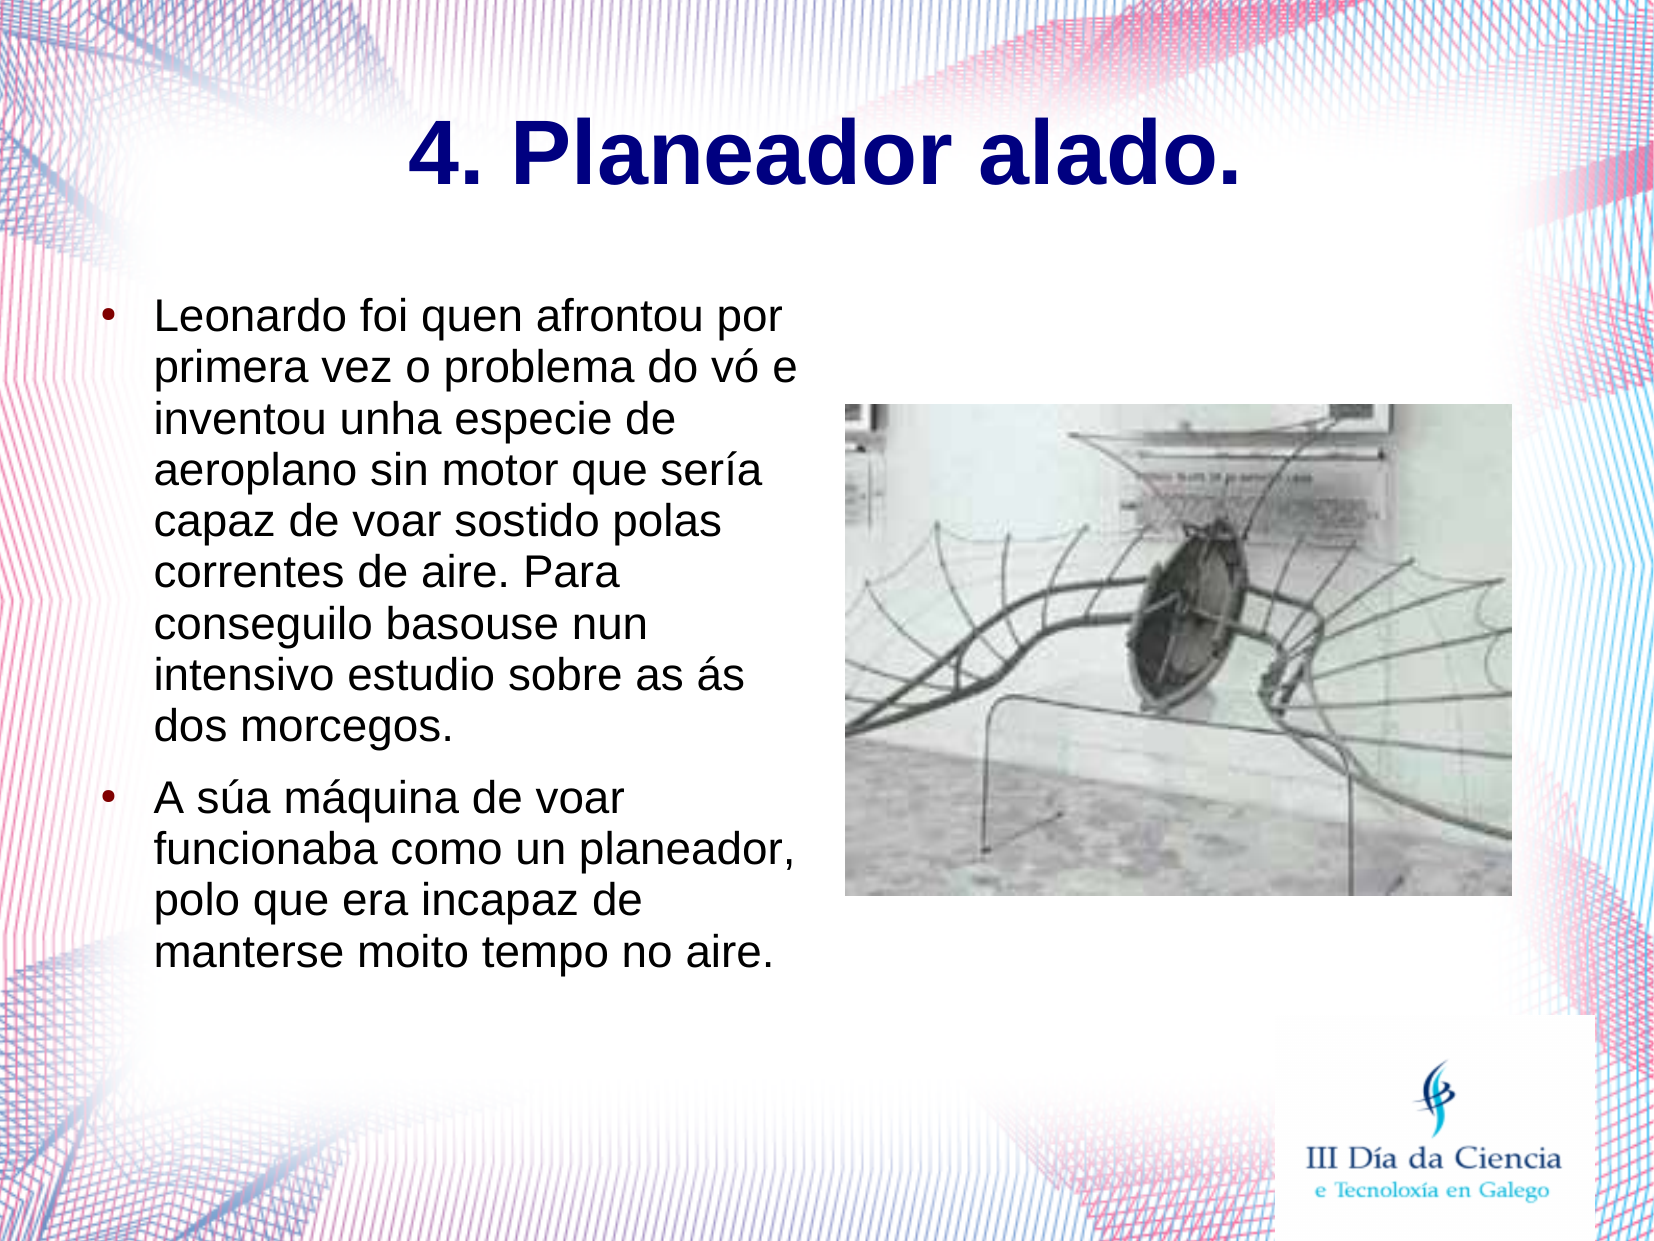

# 4. Planeador alado.
Leonardo foi quen afrontou por primera vez o problema do vó e inventou unha especie de aeroplano sin motor que sería capaz de voar sostido polas correntes de aire. Para conseguilo basouse nun intensivo estudio sobre as ás dos morcegos.
A súa máquina de voar funcionaba como un planeador, polo que era incapaz de manterse moito tempo no aire.